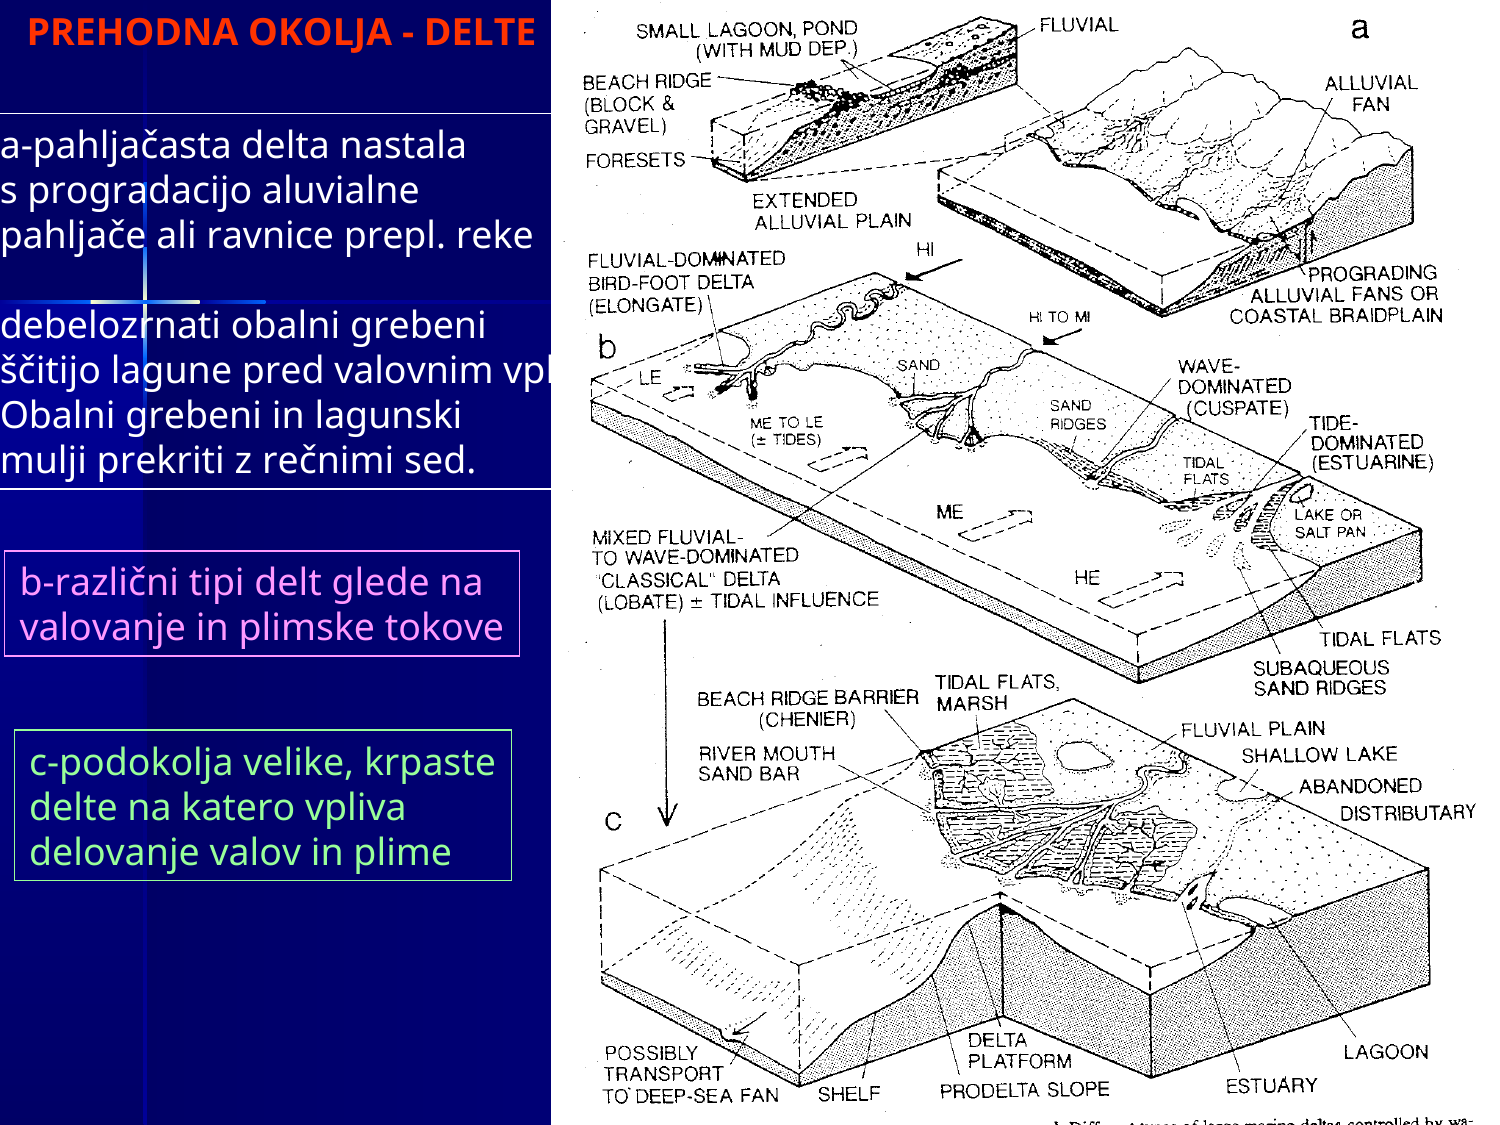

PREHODNA OKOLJA - DELTE
a-pahljačasta delta nastala
s progradacijo aluvialne
pahljače ali ravnice prepl. reke
debelozrnati obalni grebeni
ščitijo lagune pred valovnim vpl.
Obalni grebeni in lagunski
mulji prekriti z rečnimi sed.
b-različni tipi delt glede na
valovanje in plimske tokove
c-podokolja velike, krpaste
delte na katero vpliva
delovanje valov in plime